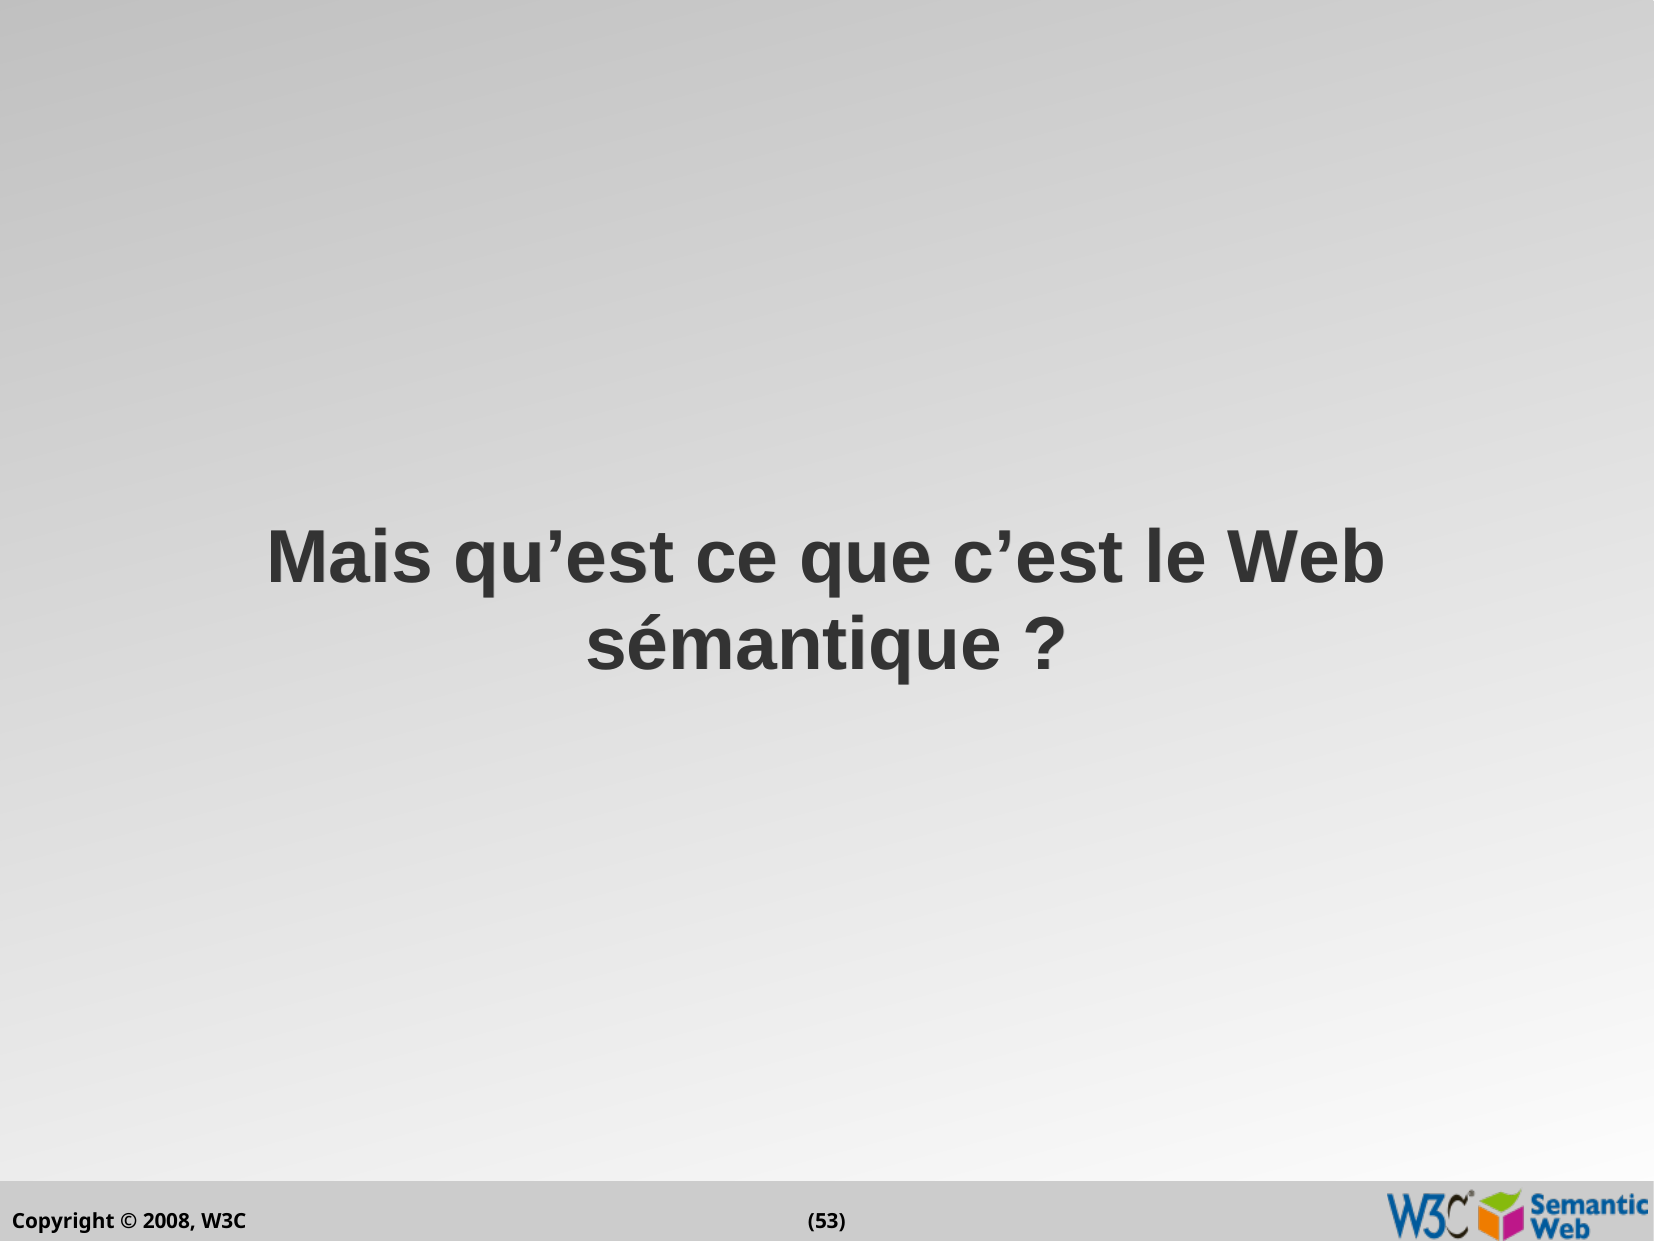

# Mais qu’est ce que c’est le Web sémantique ?